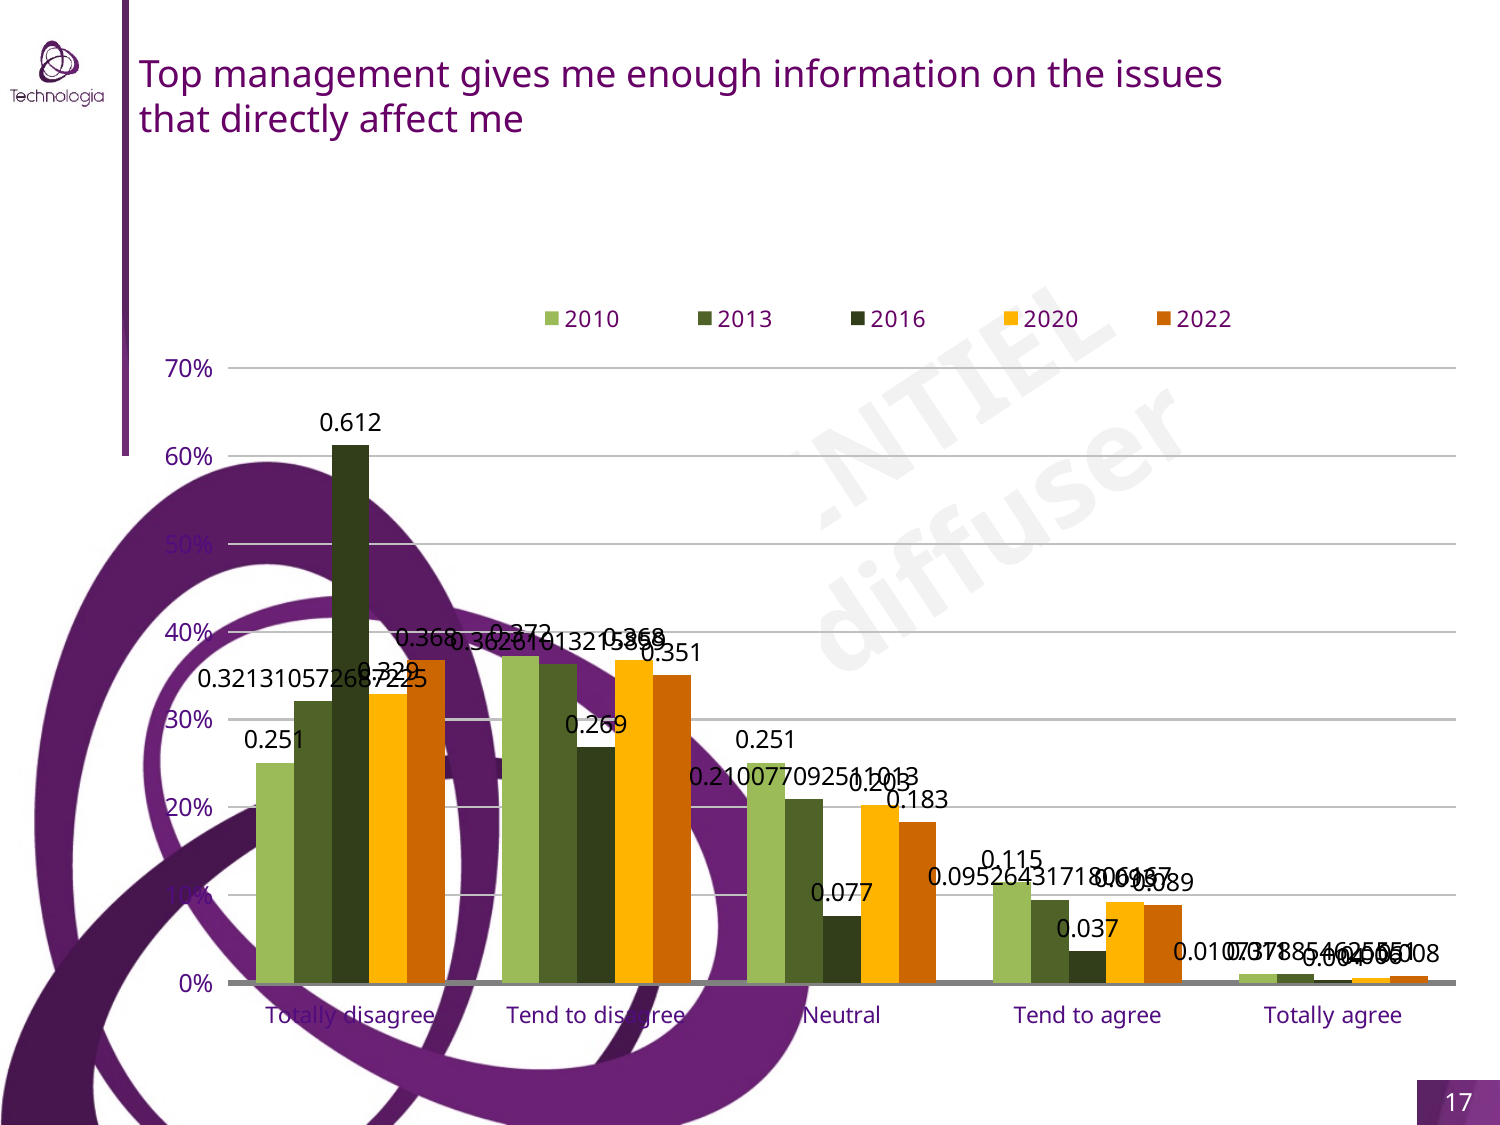

# Top management gives me enough information on the issues that directly affect me
### Chart
| Category | 2010 | 2013 | 2016 | 2020 | 2022 |
|---|---|---|---|---|---|
| Totally disagree | 0.251 | 0.321310572687225 | 0.612 | 0.329 | 0.368 |
| Tend to disagree | 0.372 | 0.36261013215859 | 0.269 | 0.368 | 0.351 |
| Neutral | 0.251 | 0.210077092511013 | 0.077 | 0.203 | 0.183 |
| Tend to agree | 0.115 | 0.0952643171806167 | 0.037 | 0.093 | 0.089 |
| Totally agree | 0.011 | 0.0107378854625551 | 0.004 | 0.006 | 0.008 |